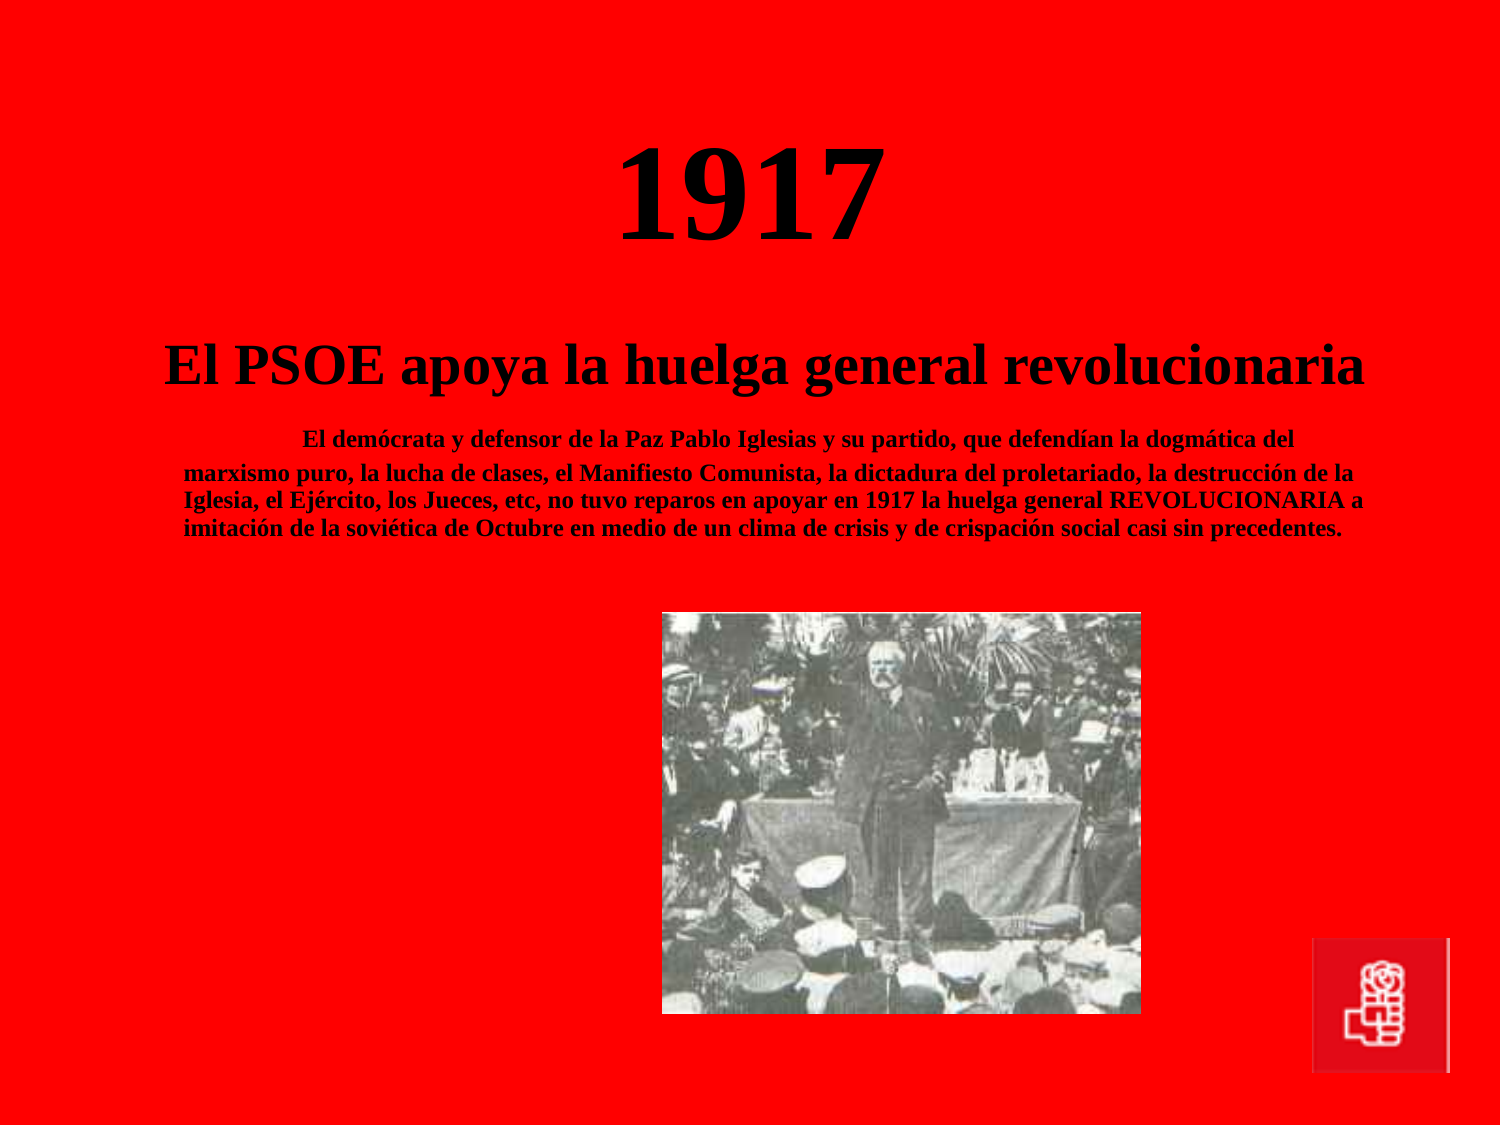

# 1917
 El PSOE apoya la huelga general revolucionaria
 El demócrata y defensor de la Paz Pablo Iglesias y su partido, que defendían la dogmática del marxismo puro, la lucha de clases, el Manifiesto Comunista, la dictadura del proletariado, la destrucción de la Iglesia, el Ejército, los Jueces, etc, no tuvo reparos en apoyar en 1917 la huelga general REVOLUCIONARIA a imitación de la soviética de Octubre en medio de un clima de crisis y de crispación social casi sin precedentes.